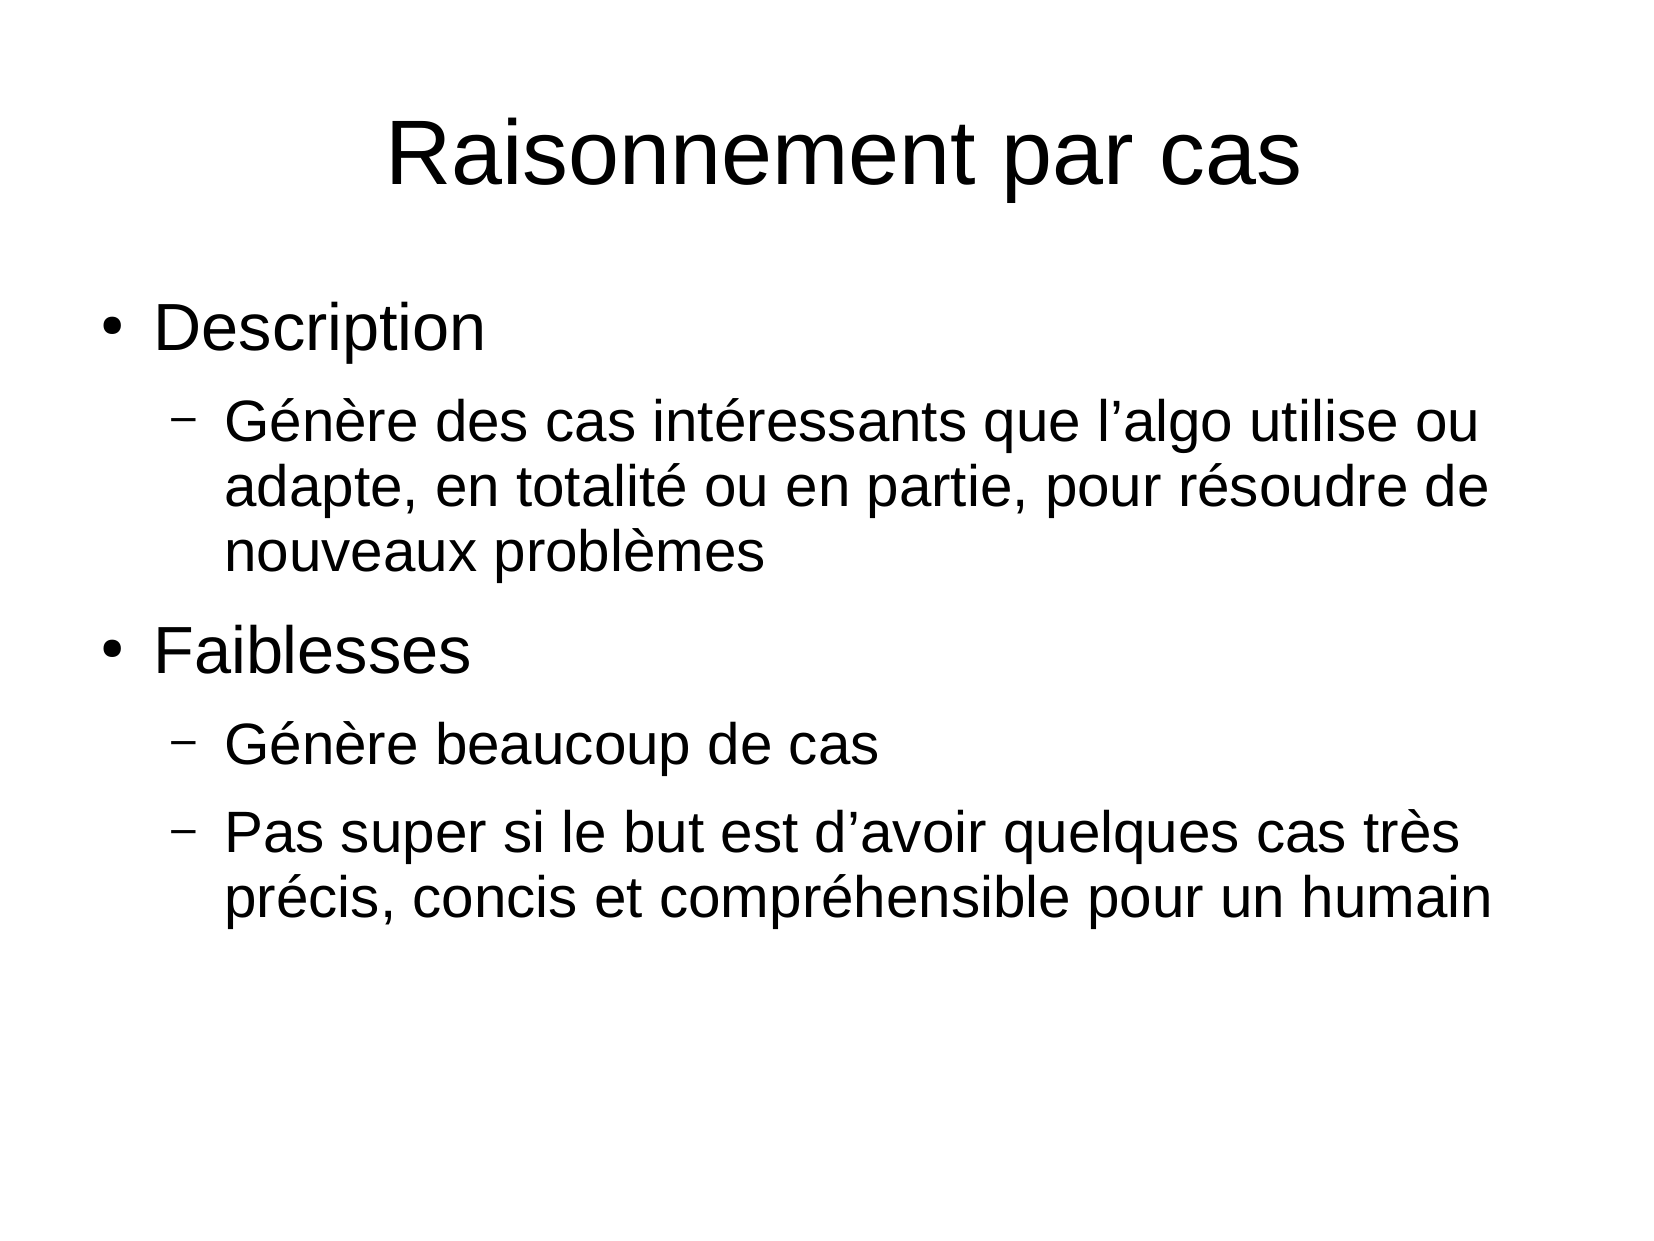

# Raisonnement par cas
Description
Génère des cas intéressants que l’algo utilise ou adapte, en totalité ou en partie, pour résoudre de nouveaux problèmes
Faiblesses
Génère beaucoup de cas
Pas super si le but est d’avoir quelques cas très précis, concis et compréhensible pour un humain